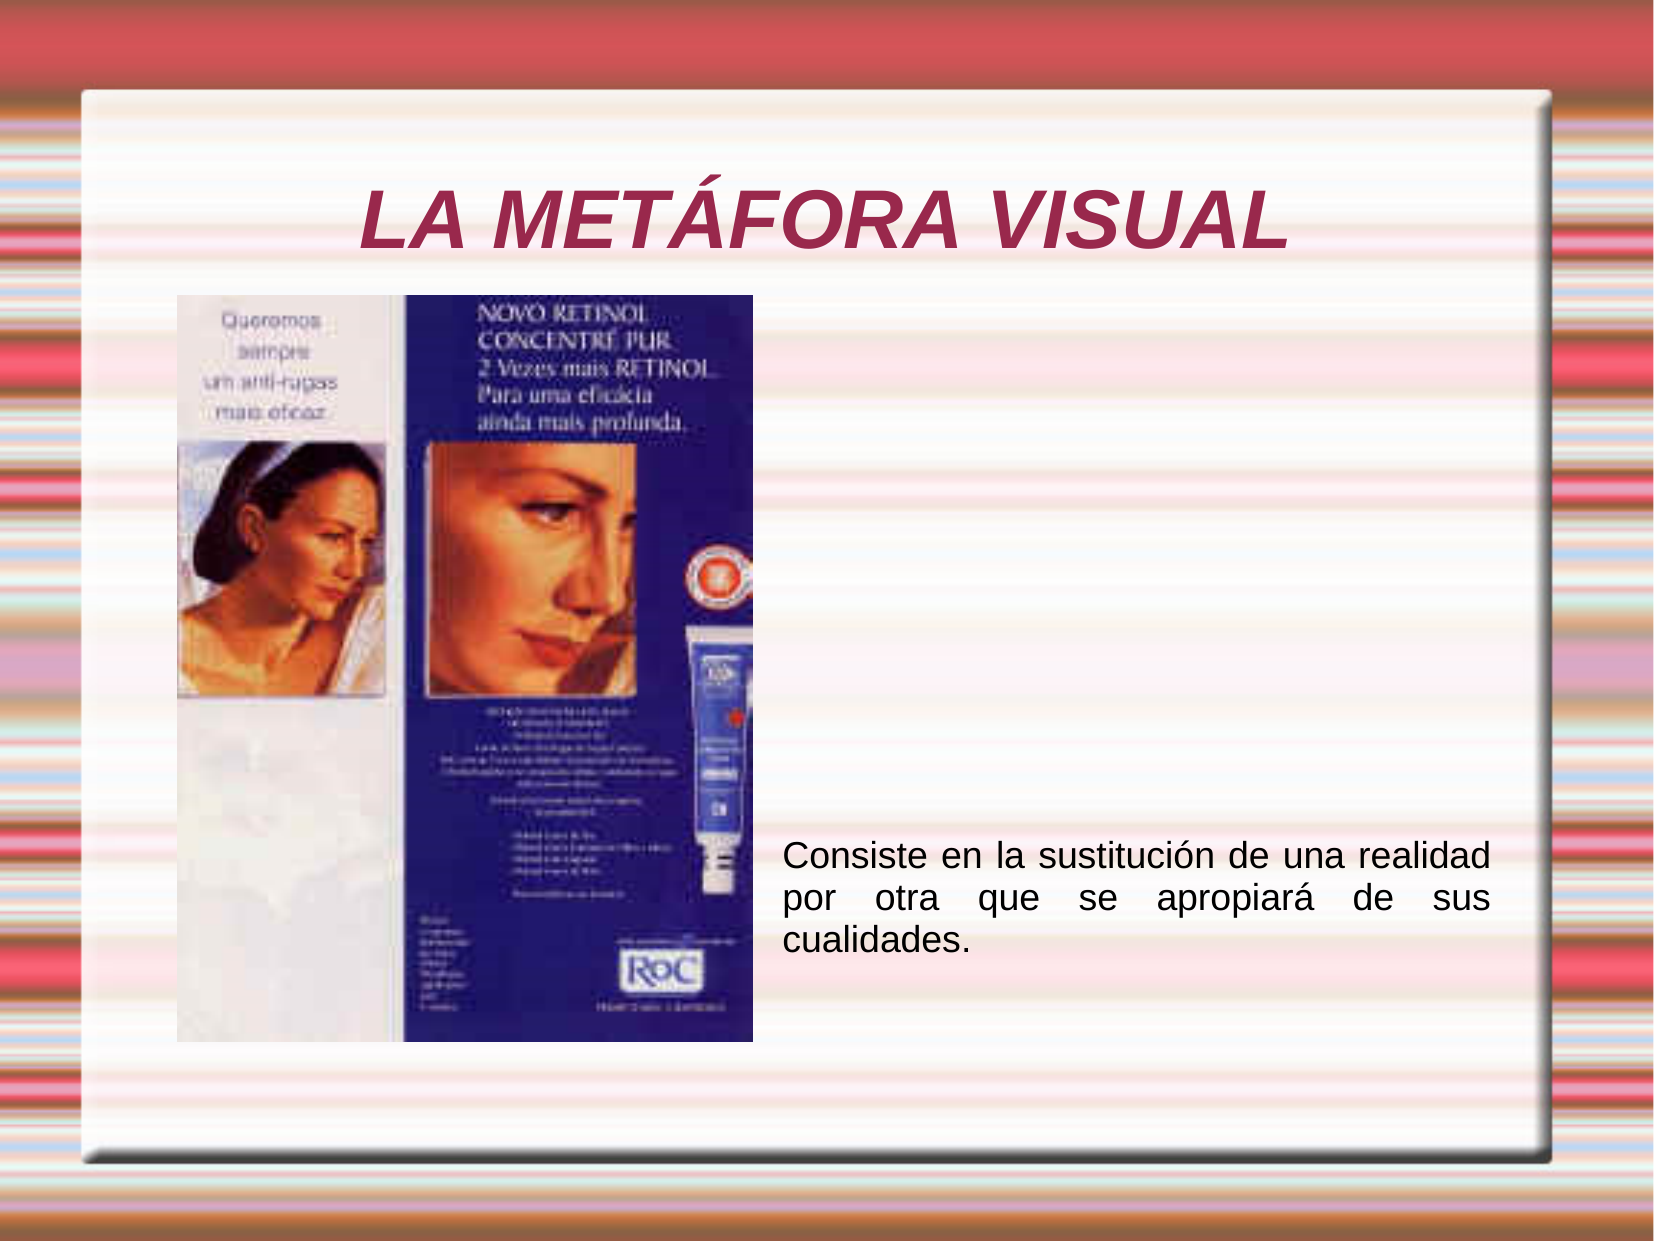

# LA METÁFORA VISUAL
Consiste en la sustitución de una realidad por otra que se apropiará de sus cualidades.